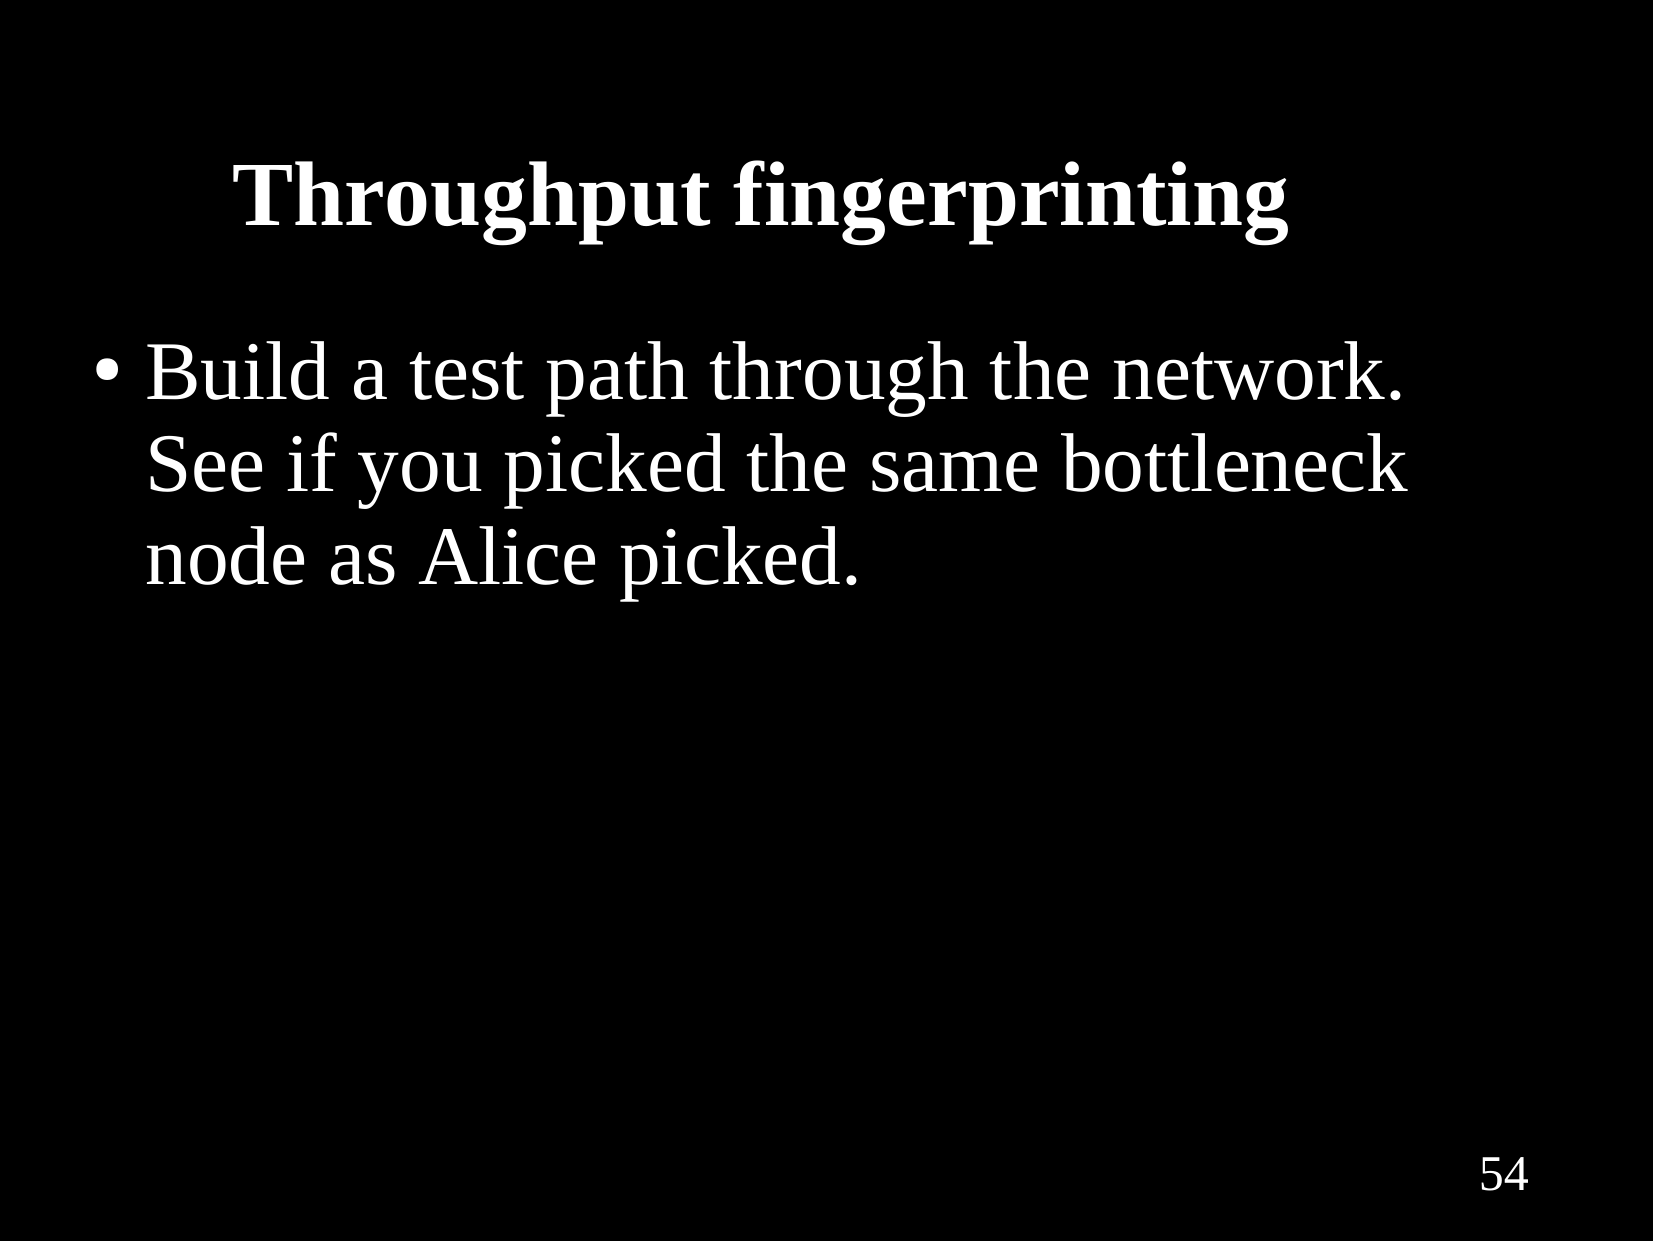

# Throughput fingerprinting
Build a test path through the network. See if you picked the same bottleneck node as Alice picked.